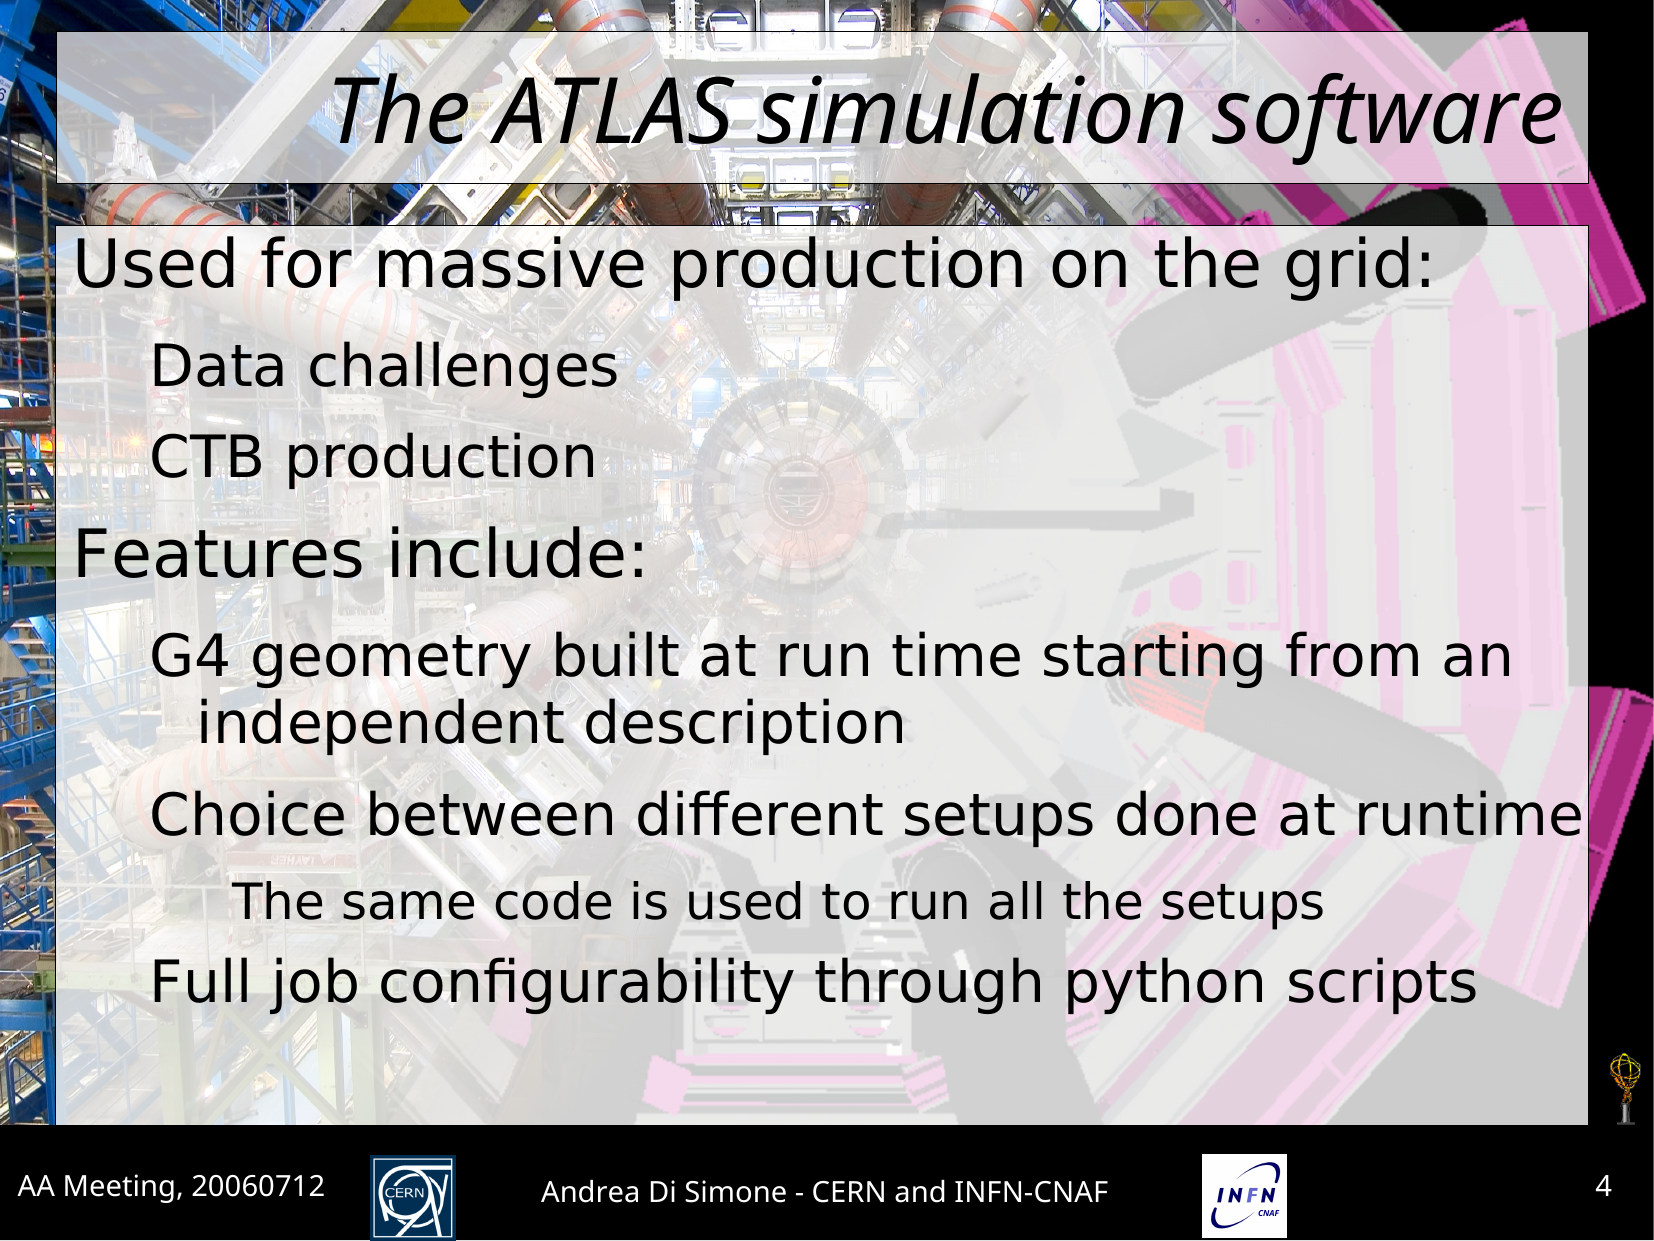

# The ATLAS simulation software
Used for massive production on the grid:
Data challenges
CTB production
Features include:
G4 geometry built at run time starting from an independent description
Choice between different setups done at runtime
The same code is used to run all the setups
Full job configurability through python scripts
AA Meeting, 20060712
4
Andrea Di Simone - CERN and INFN-CNAF